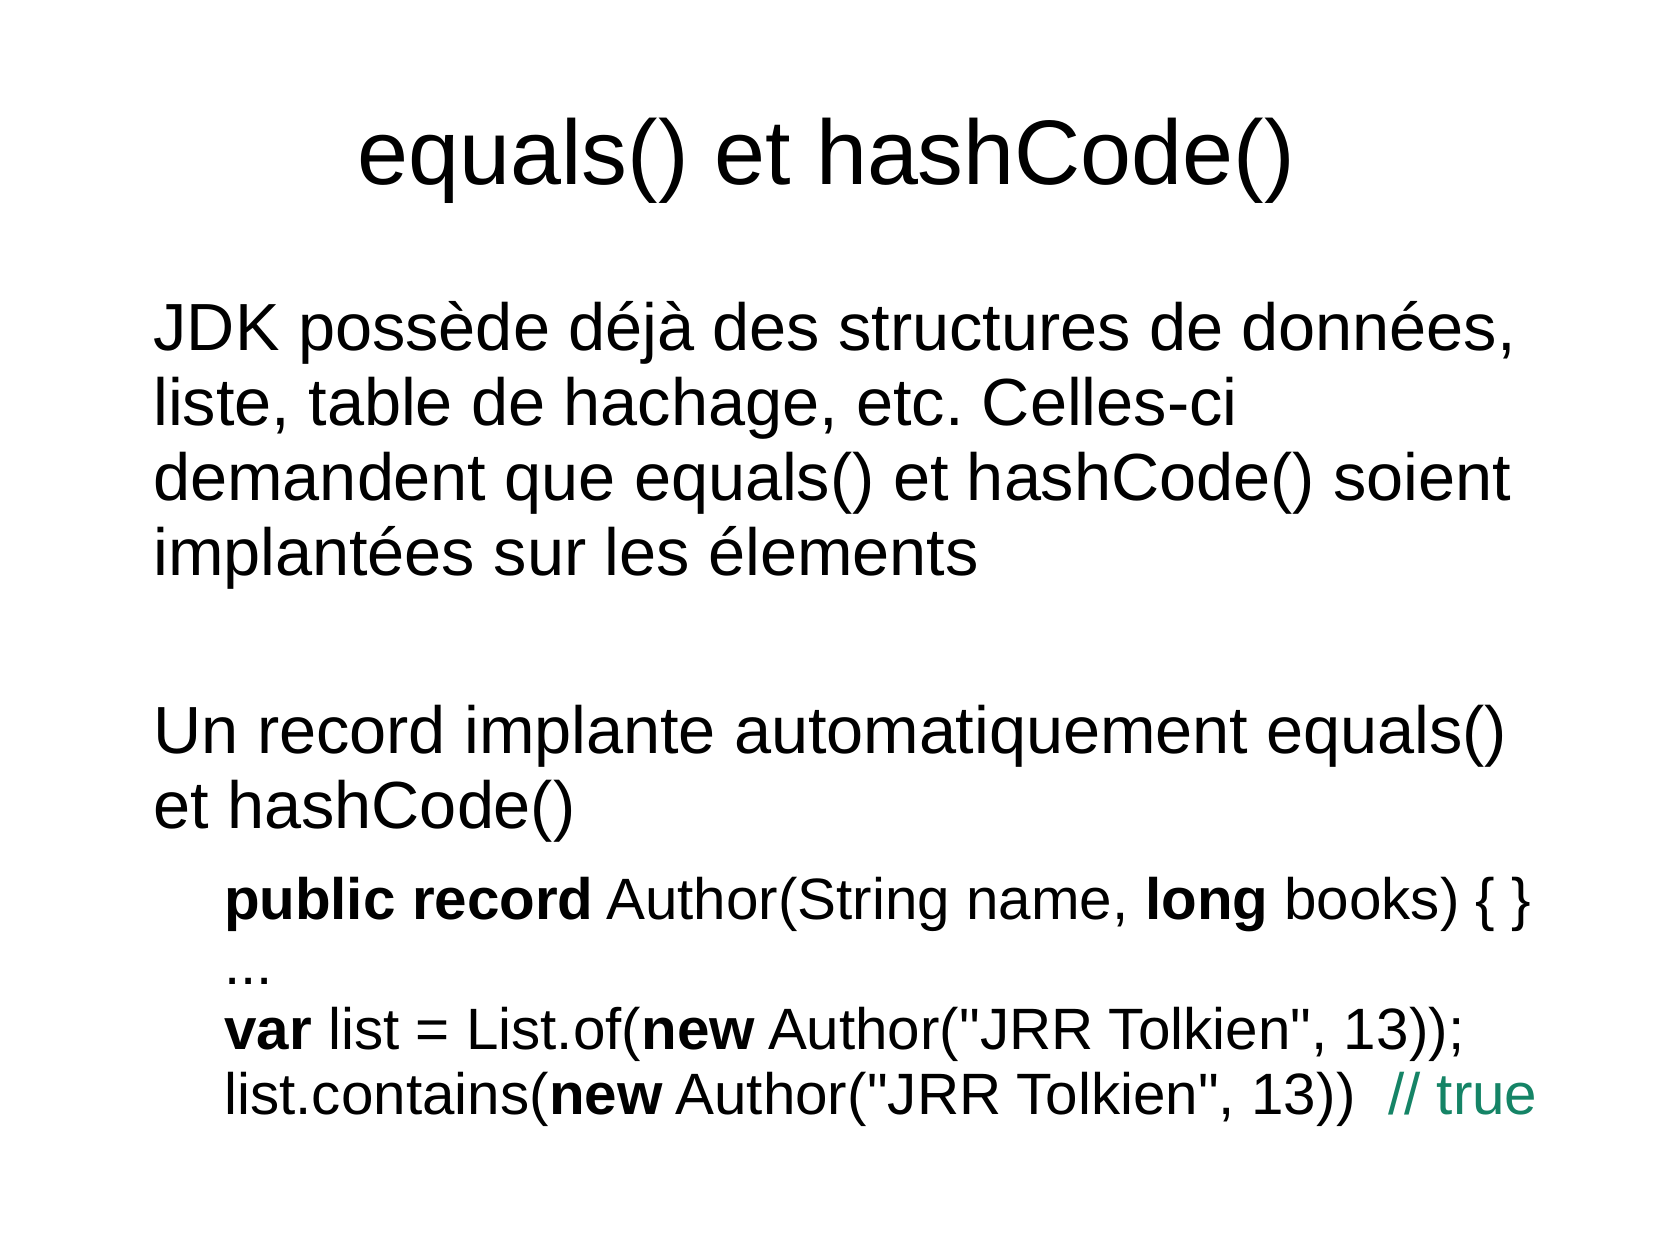

# equals() et hashCode()
JDK possède déjà des structures de données, liste, table de hachage, etc. Celles-ci demandent que equals() et hashCode() soient implantées sur les élements
Un record implante automatiquement equals() et hashCode()
public record Author(String name, long books) { }
...
var list = List.of(new Author("JRR Tolkien", 13));
list.contains(new Author("JRR Tolkien", 13)) // true